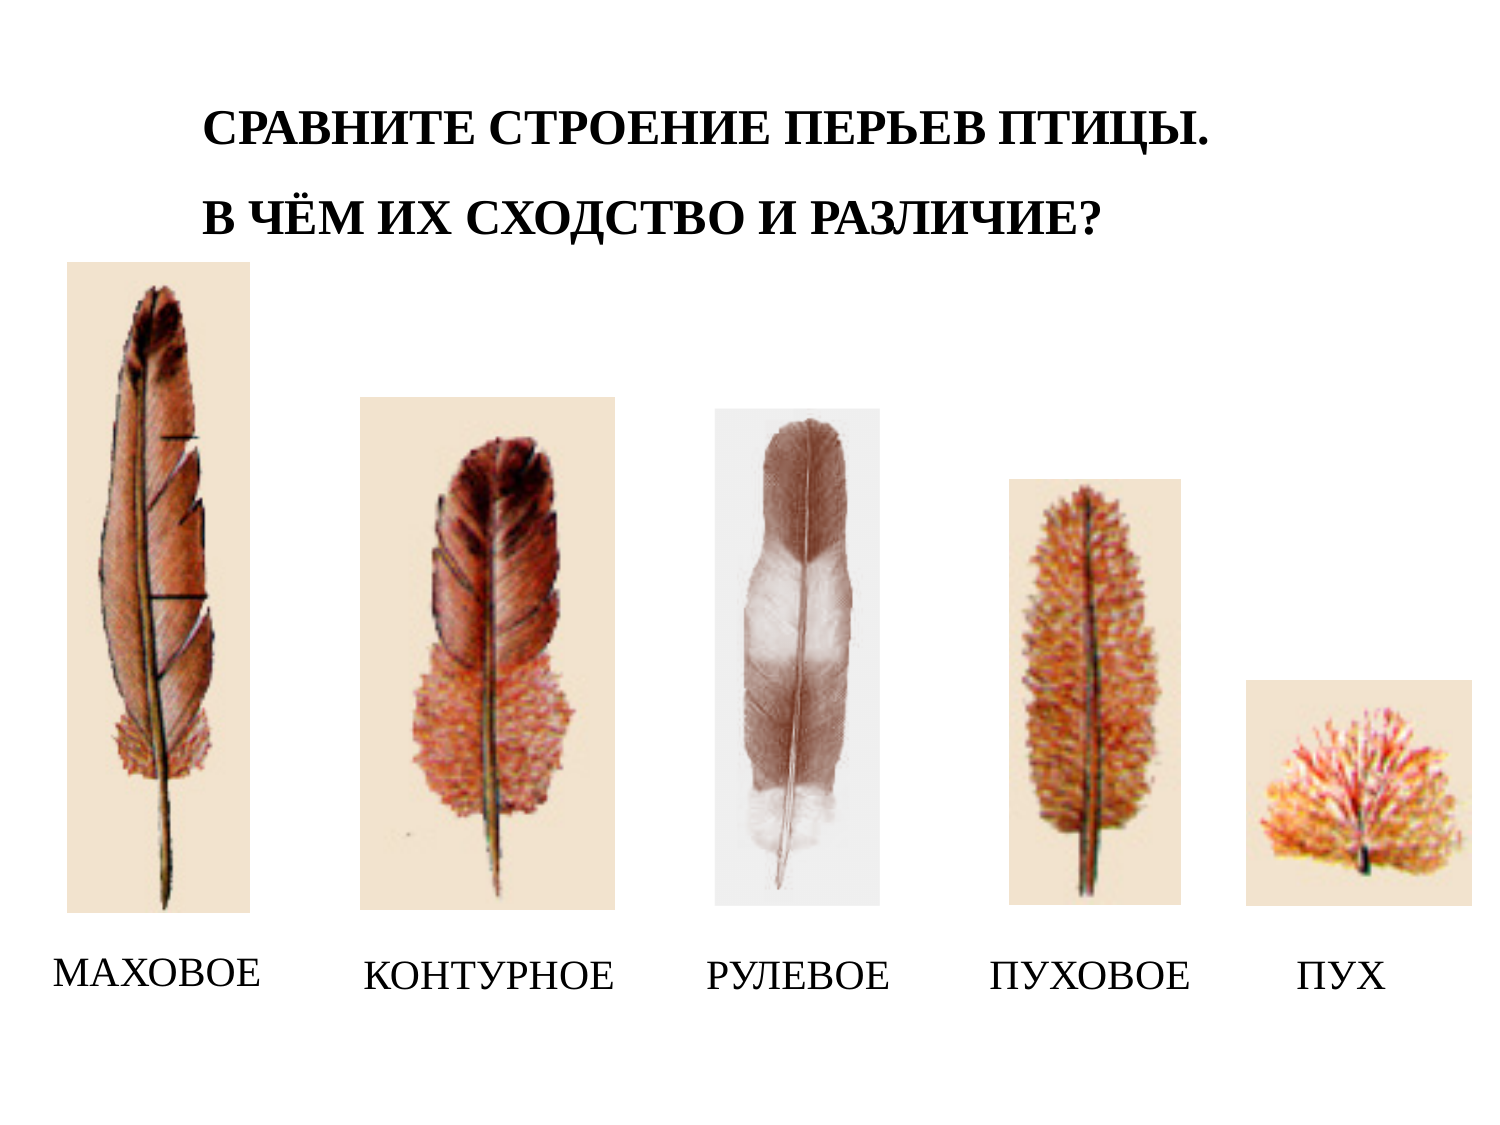

СРАВНИТЕ СТРОЕНИЕ ПЕРЬЕВ ПТИЦЫ.
В ЧЁМ ИХ СХОДСТВО И РАЗЛИЧИЕ?
МАХОВОЕ
КОНТУРНОЕ
РУЛЕВОЕ
ПУХОВОЕ
ПУХ